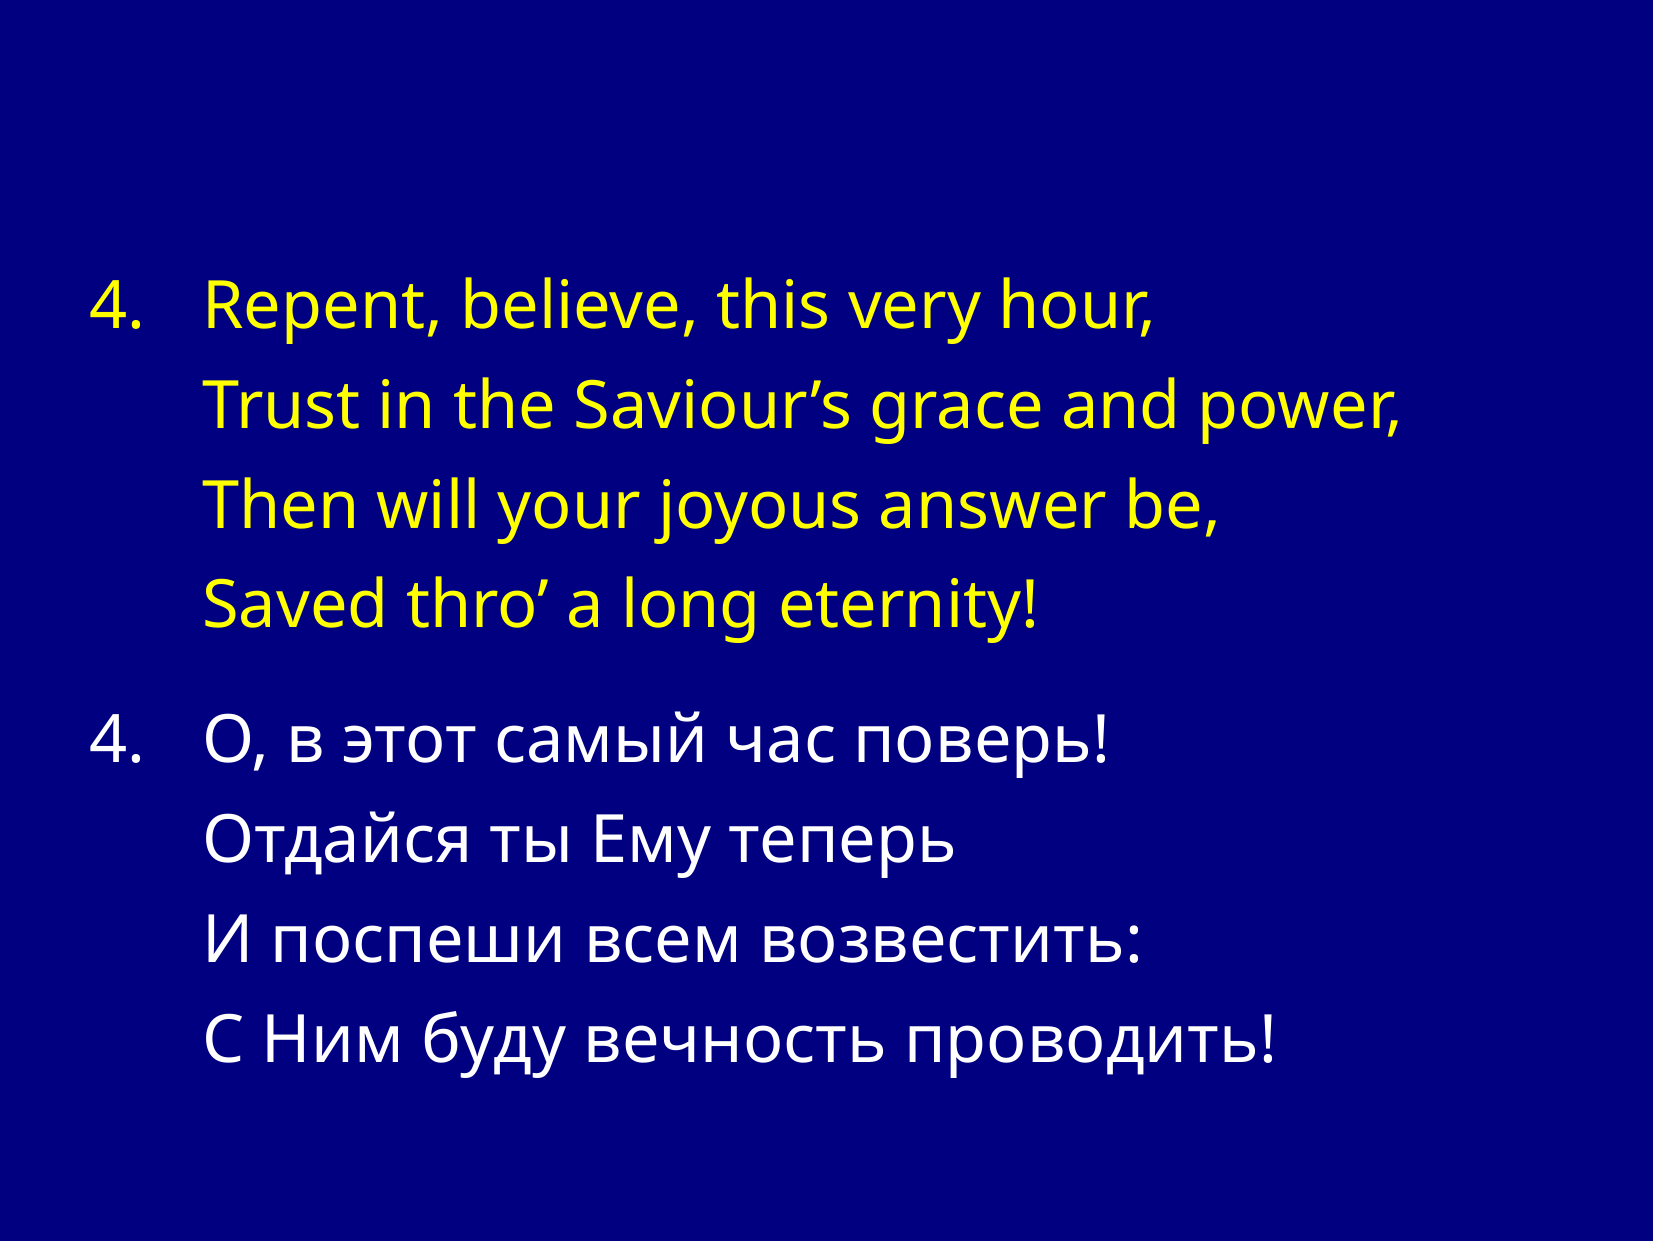

4.	Repent, believe, this very hour,
	Trust in the Saviour’s grace and power,
	Then will your joyous answer be,
	Saved thro’ a long eternity!
4.	О, в этот самый час поверь!
	Отдайся ты Ему теперь
	И поспеши всем возвестить:
	С Ним буду вечность проводить!